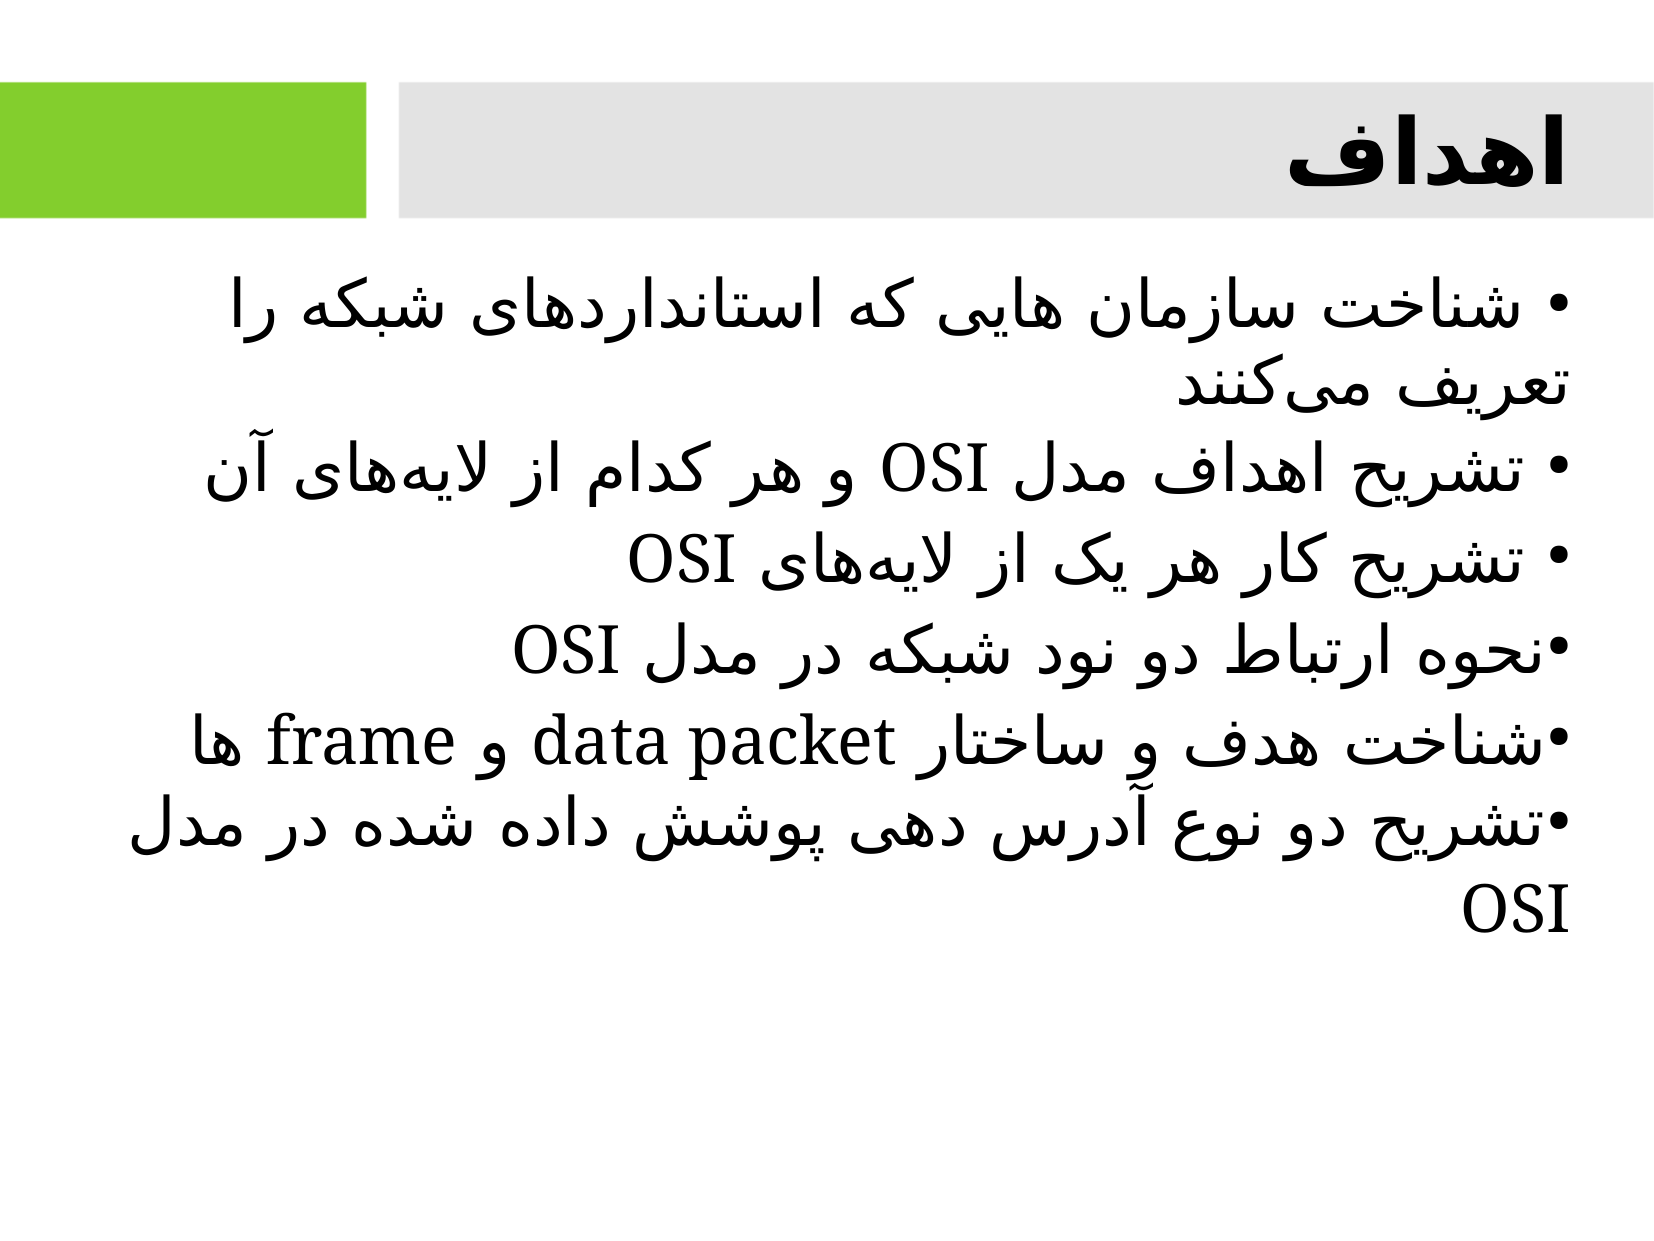

# اهداف
 شناخت سازمان هایی که استانداردهای شبکه را تعریف می‌کنند
 تشریح اهداف مدل OSI و هر کدام از لایه‌های آن
 تشریح کار هر یک از لایه‌های OSI
نحوه ارتباط دو نود شبکه در مدل OSI
شناخت هدف و ساختار data packet و frame ها
تشریح دو نوع آدرس دهی پوشش داده شده در مدل OSI